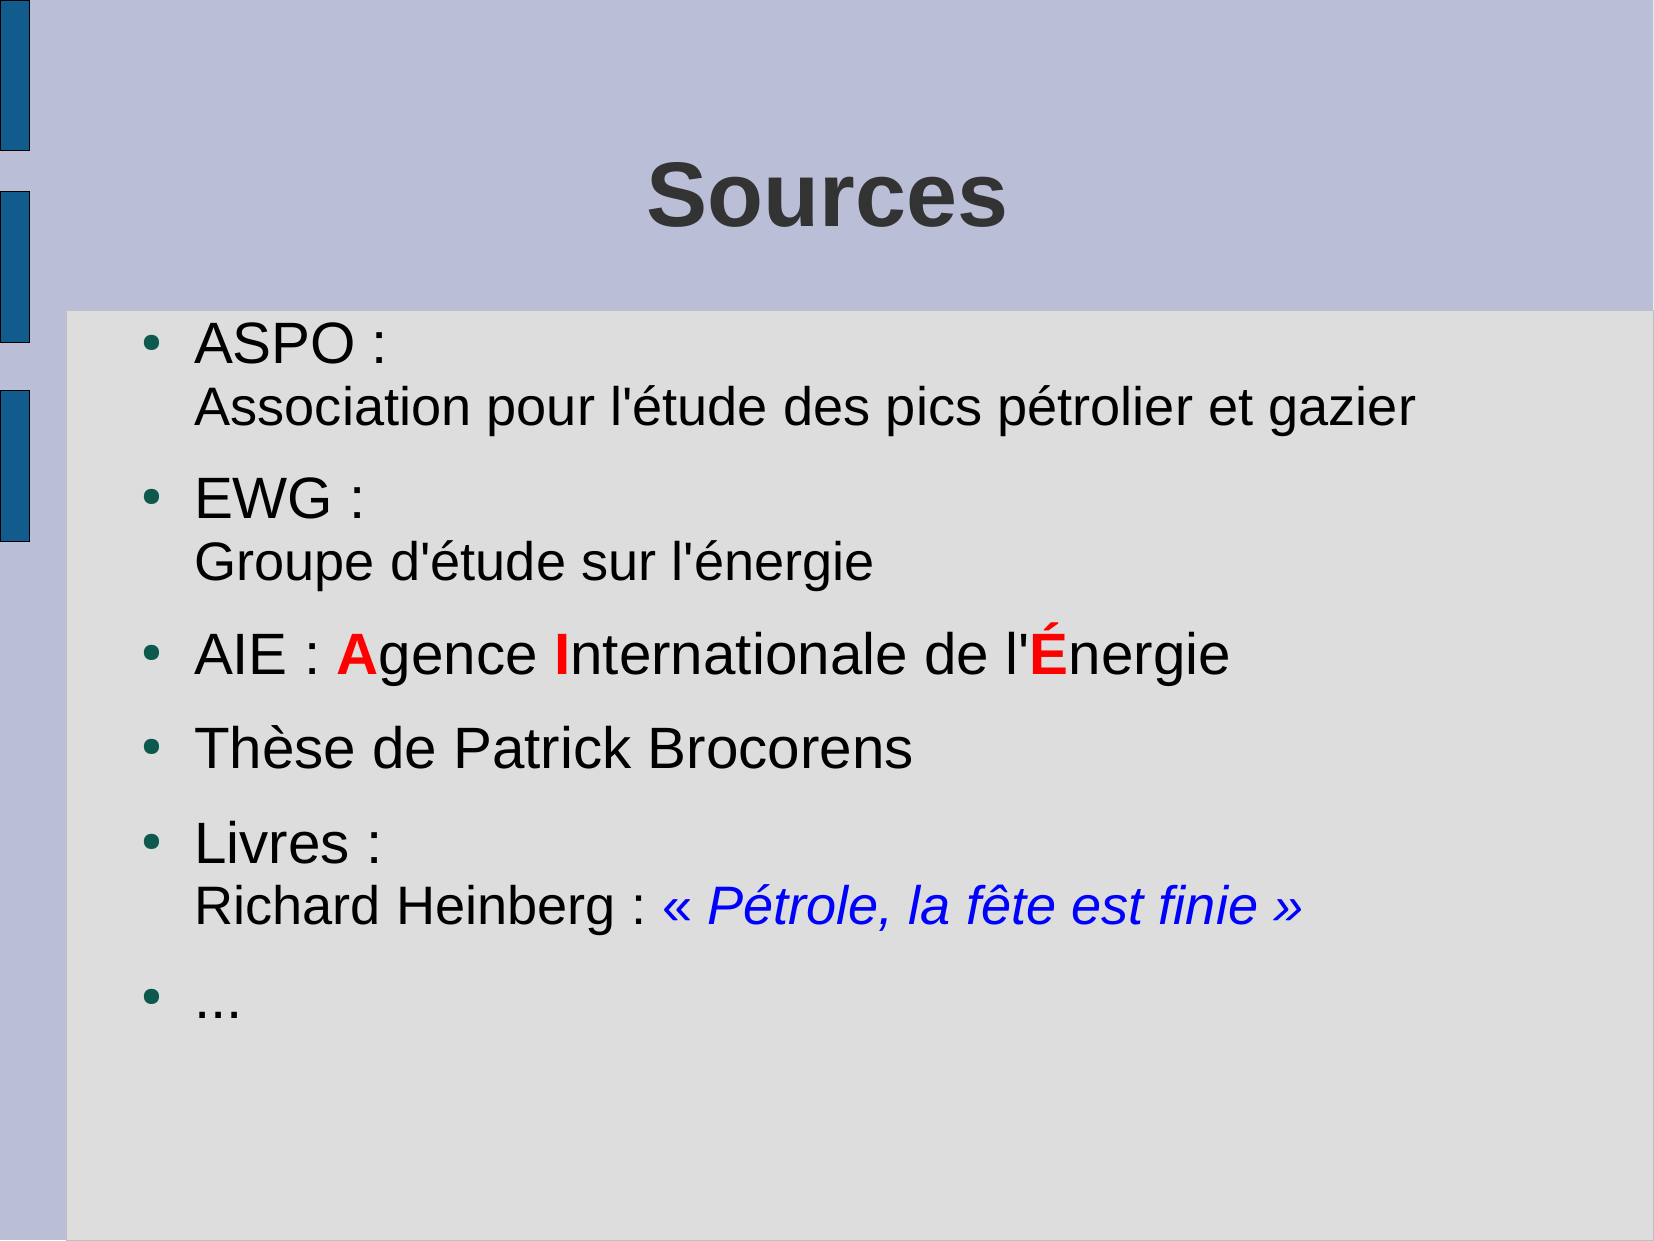

# Sources
ASPO :
Association pour l'étude des pics pétrolier et gazier
EWG :
Groupe d'étude sur l'énergie
AIE : Agence Internationale de l'Énergie
Thèse de Patrick Brocorens
Livres :
Richard Heinberg : « Pétrole, la fête est finie »
...